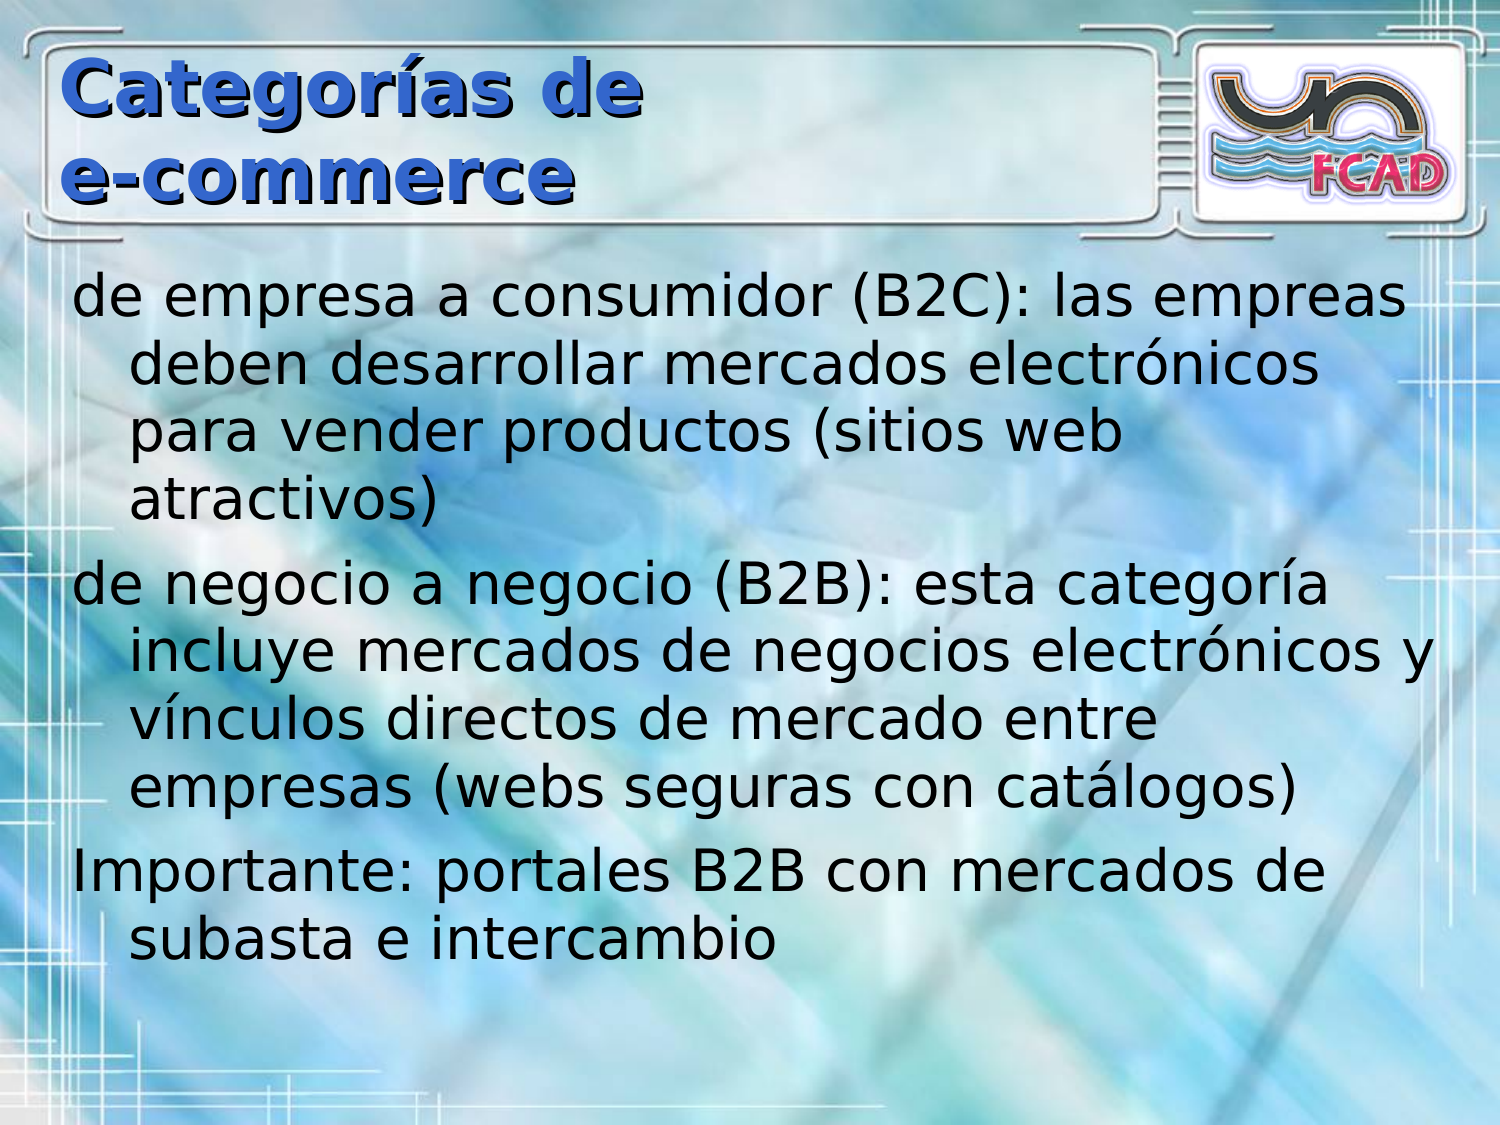

# Categorías de e-commerce
de empresa a consumidor (B2C): las empreas deben desarrollar mercados electrónicos para vender productos (sitios web atractivos)
de negocio a negocio (B2B): esta categoría incluye mercados de negocios electrónicos y vínculos directos de mercado entre empresas (webs seguras con catálogos)
Importante: portales B2B con mercados de subasta e intercambio